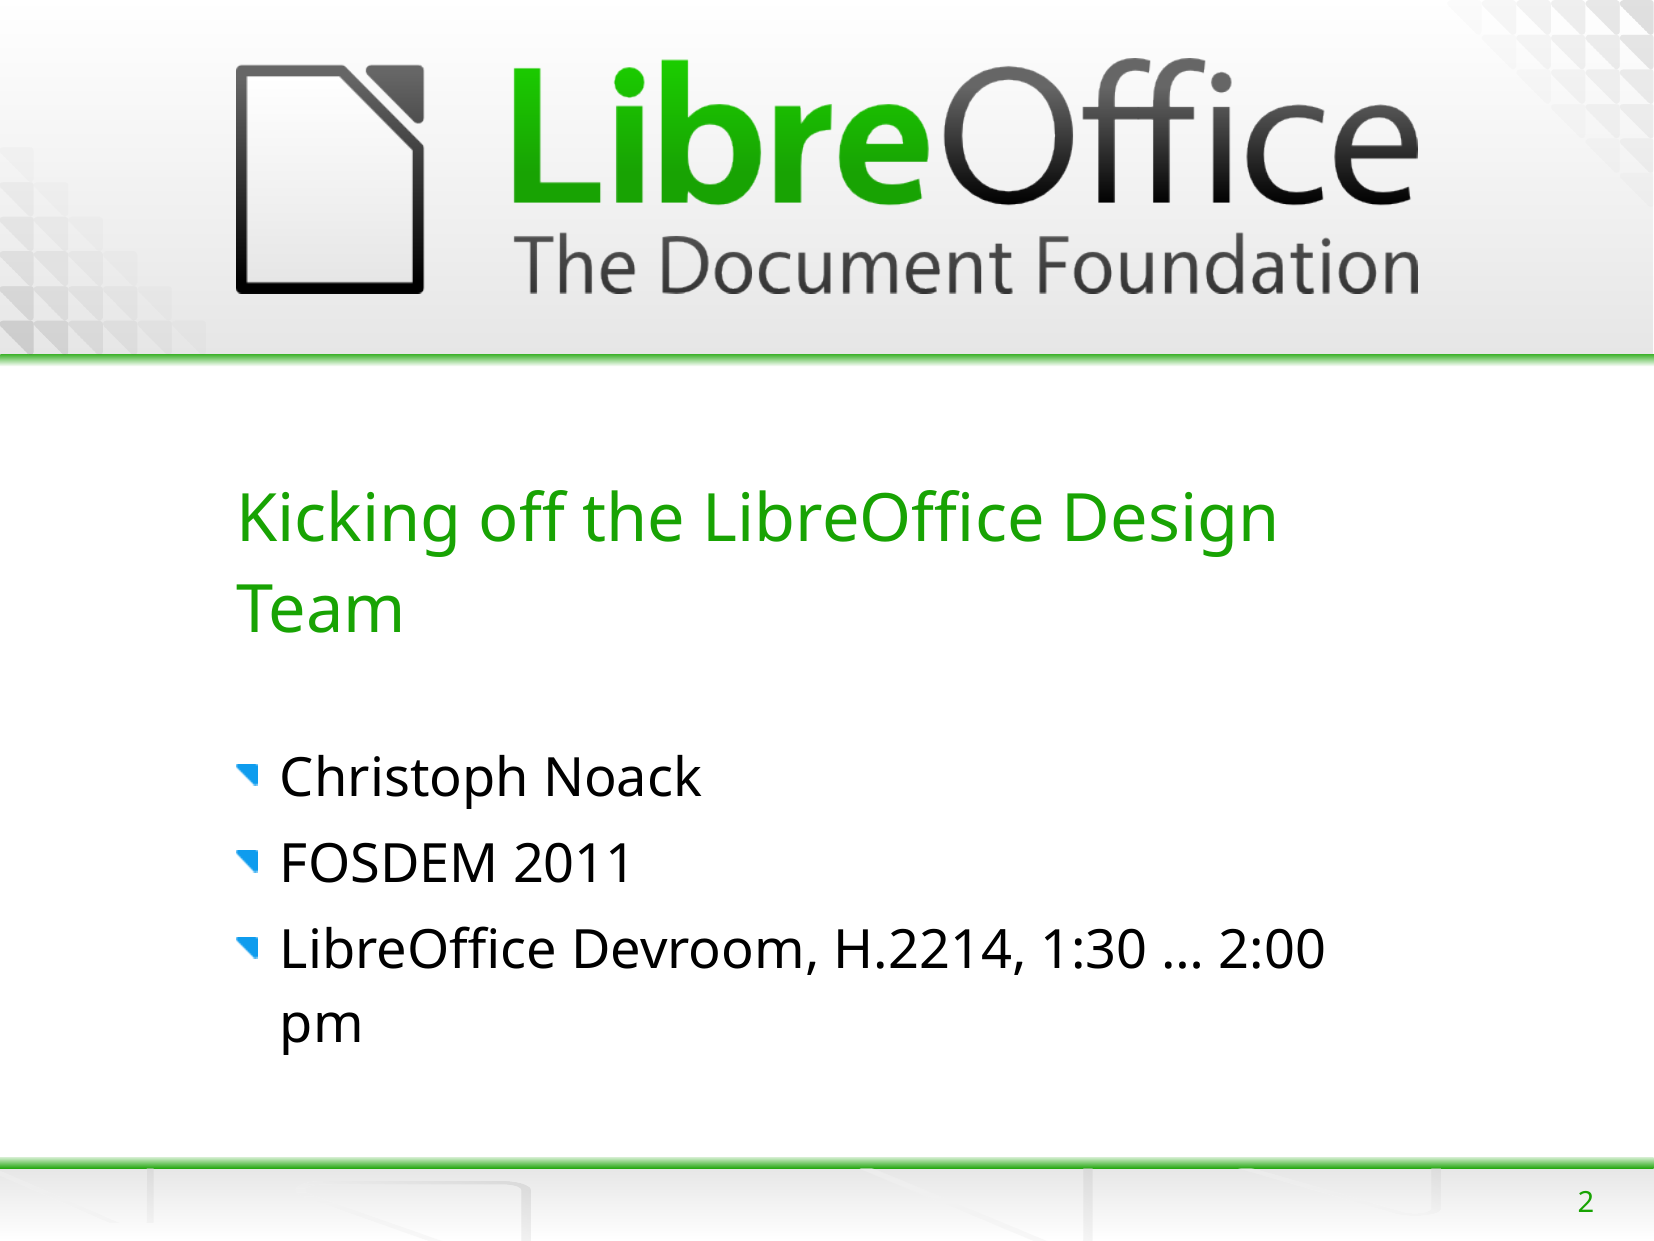

# Kicking off the LibreOffice Design Team
Christoph Noack
FOSDEM 2011
LibreOffice Devroom, H.2214, 1:30 … 2:00 pm
2